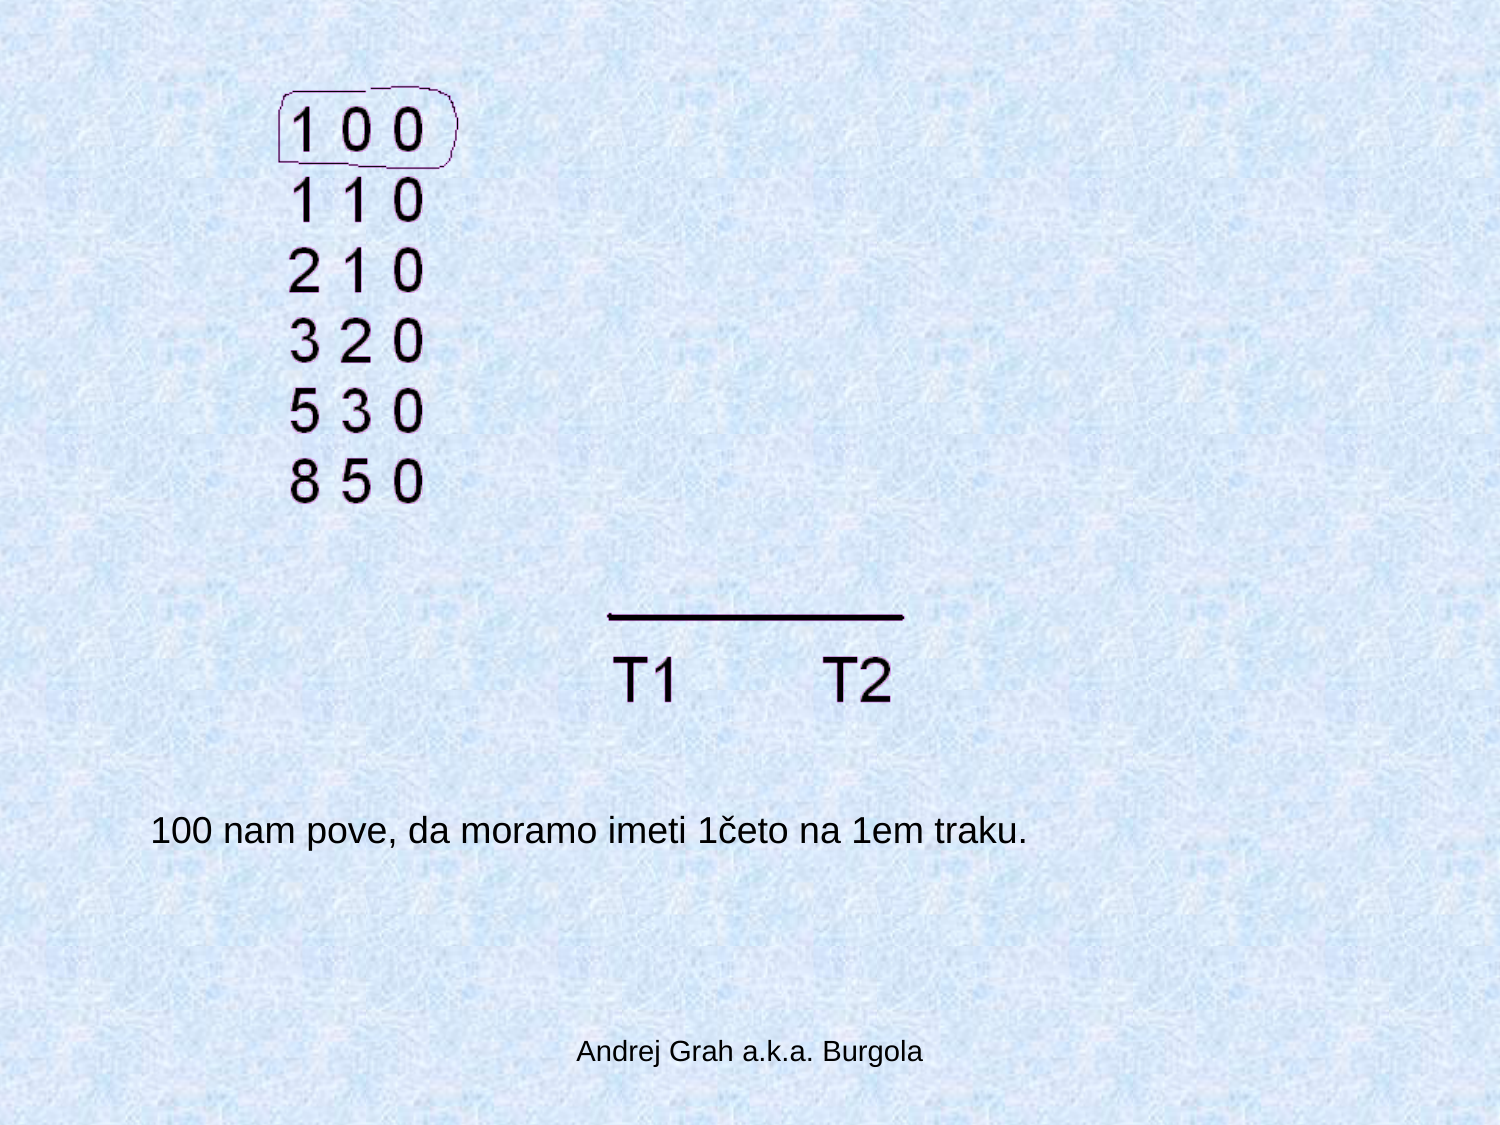

100 nam pove, da moramo imeti 1četo na 1em traku.
Andrej Grah a.k.a. Burgola